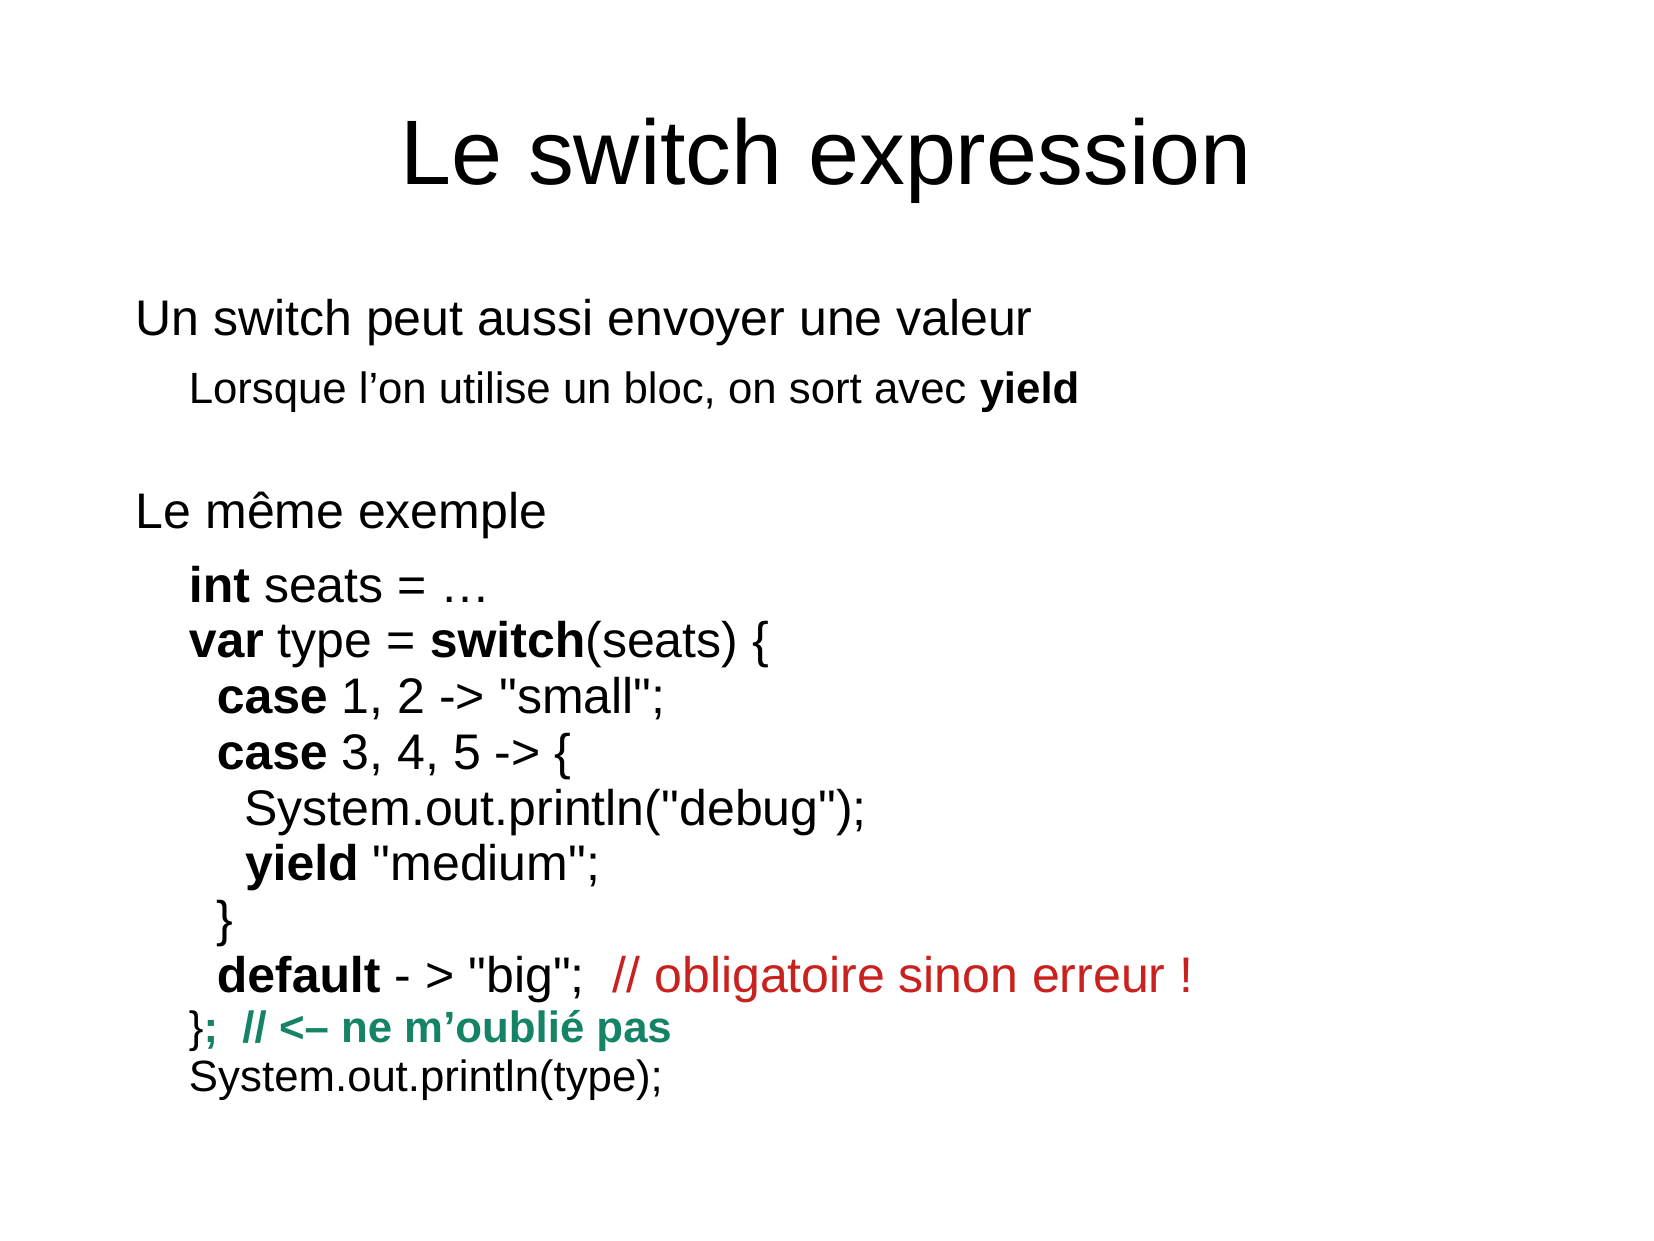

# Le switch expression
Un switch peut aussi envoyer une valeur
Lorsque l’on utilise un bloc, on sort avec yield
Le même exemple
int seats = …
var type = switch(seats) {
 case 1, 2 -> "small";
 case 3, 4, 5 -> {
 System.out.println("debug");
 yield "medium";
 }
 default - > "big"; // obligatoire sinon erreur !
}; // <– ne m’oublié pas
System.out.println(type);